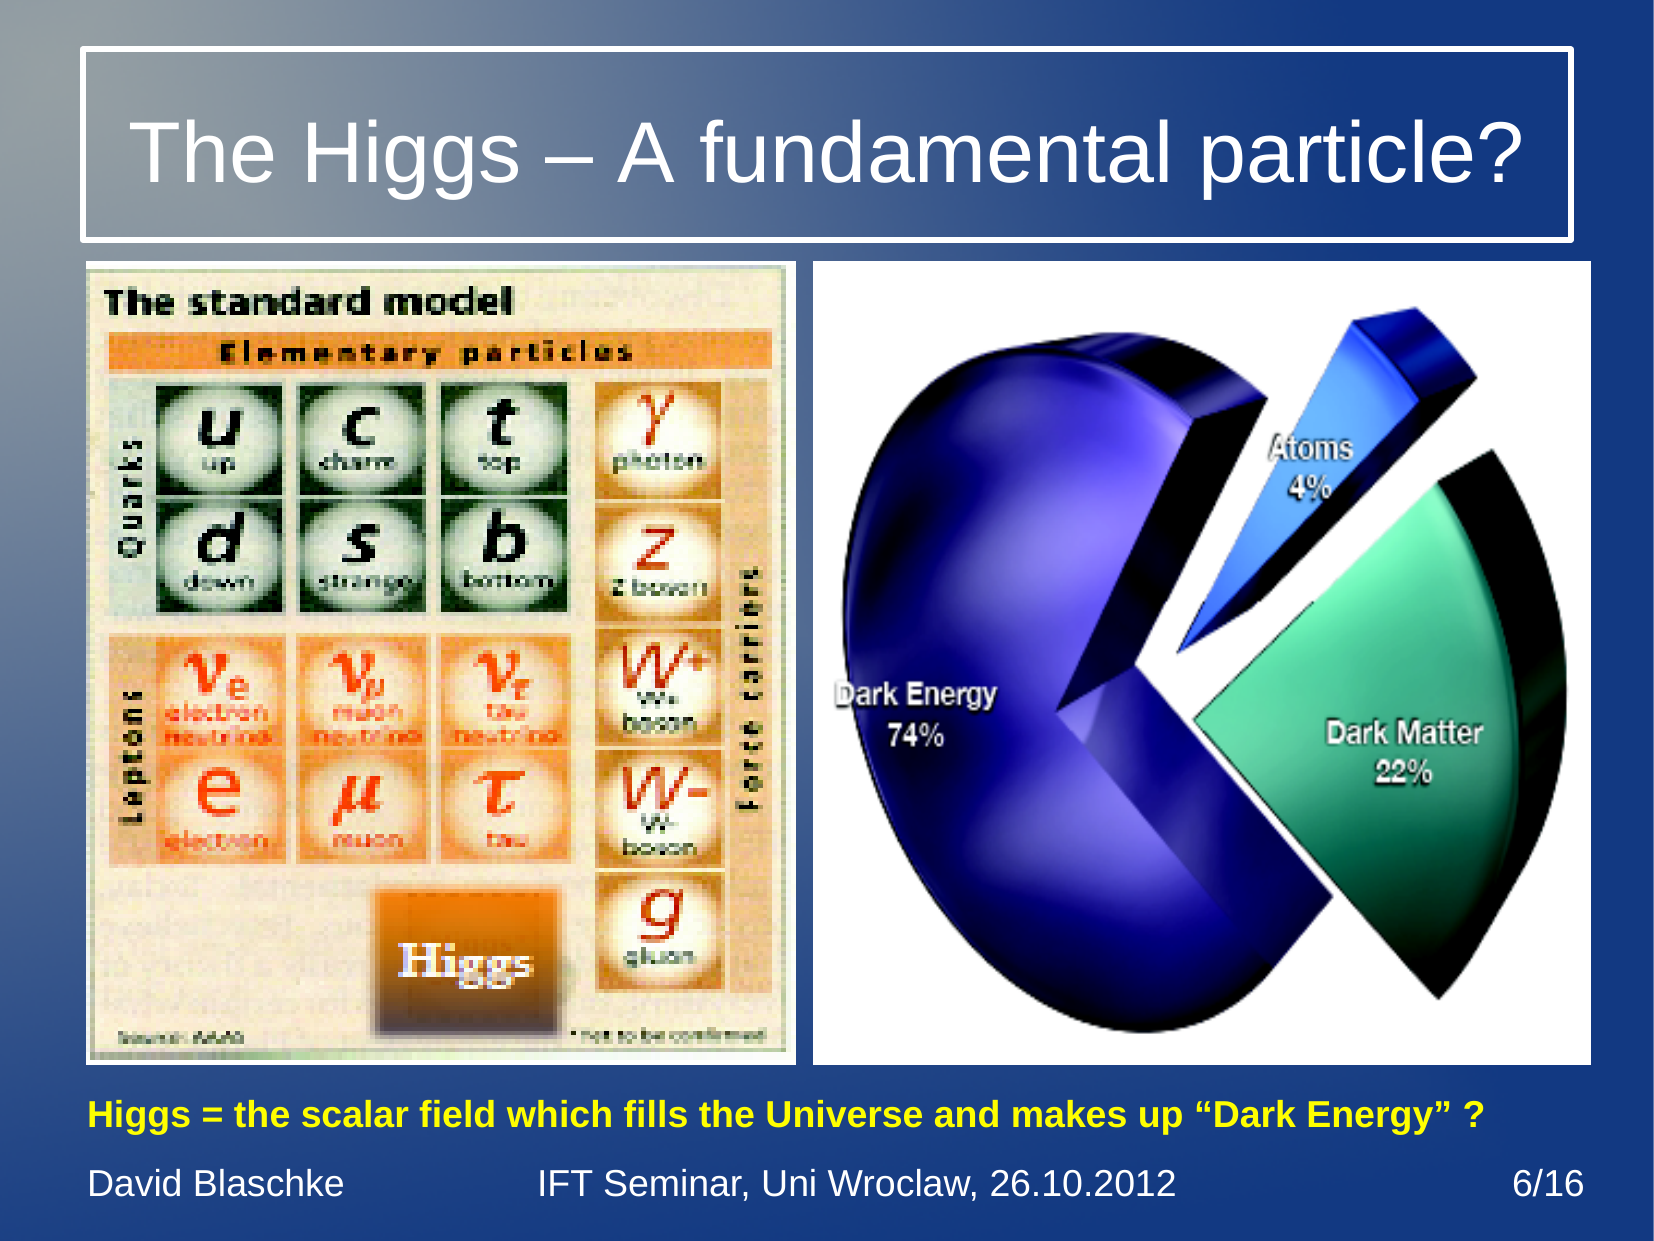

# The Higgs – A fundamental particle?
U(1)
SU(2)
SU(3)
Higgs = the scalar field which fills the Universe and makes up “Dark Energy” ?
David Blaschke			IFT Seminar, Uni Wroclaw, 26.10.2012					6/16